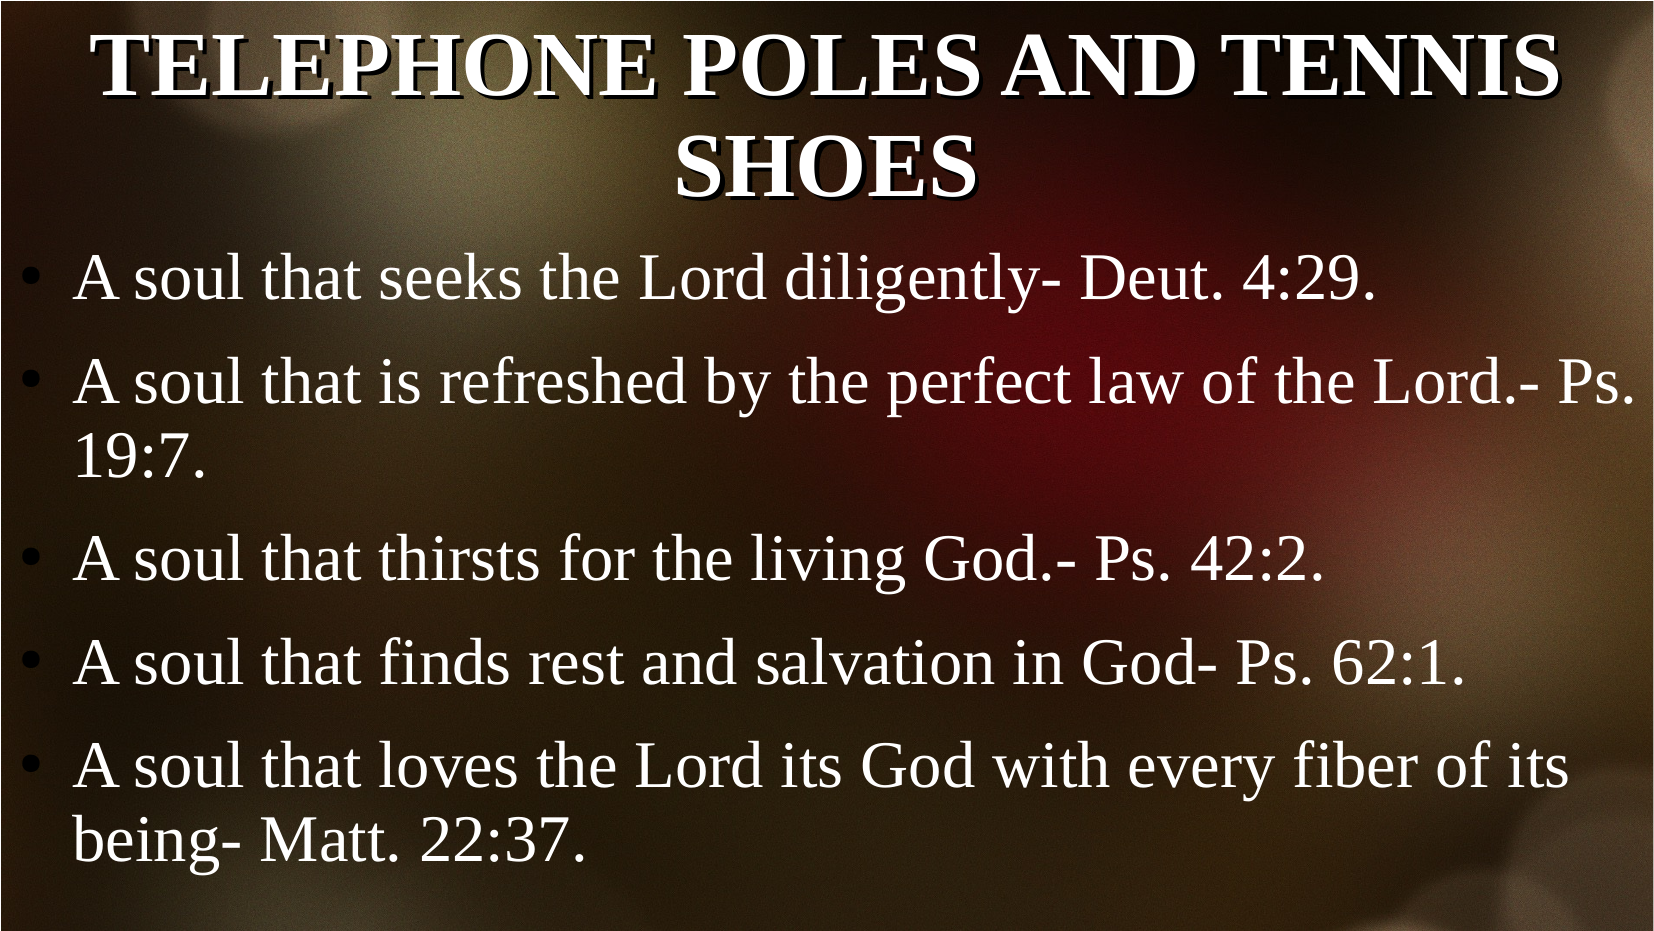

# TELEPHONE POLES AND TENNIS SHOES
A soul that seeks the Lord diligently- Deut. 4:29.
A soul that is refreshed by the perfect law of the Lord.- Ps. 19:7.
A soul that thirsts for the living God.- Ps. 42:2.
A soul that finds rest and salvation in God- Ps. 62:1.
A soul that loves the Lord its God with every fiber of its being- Matt. 22:37.